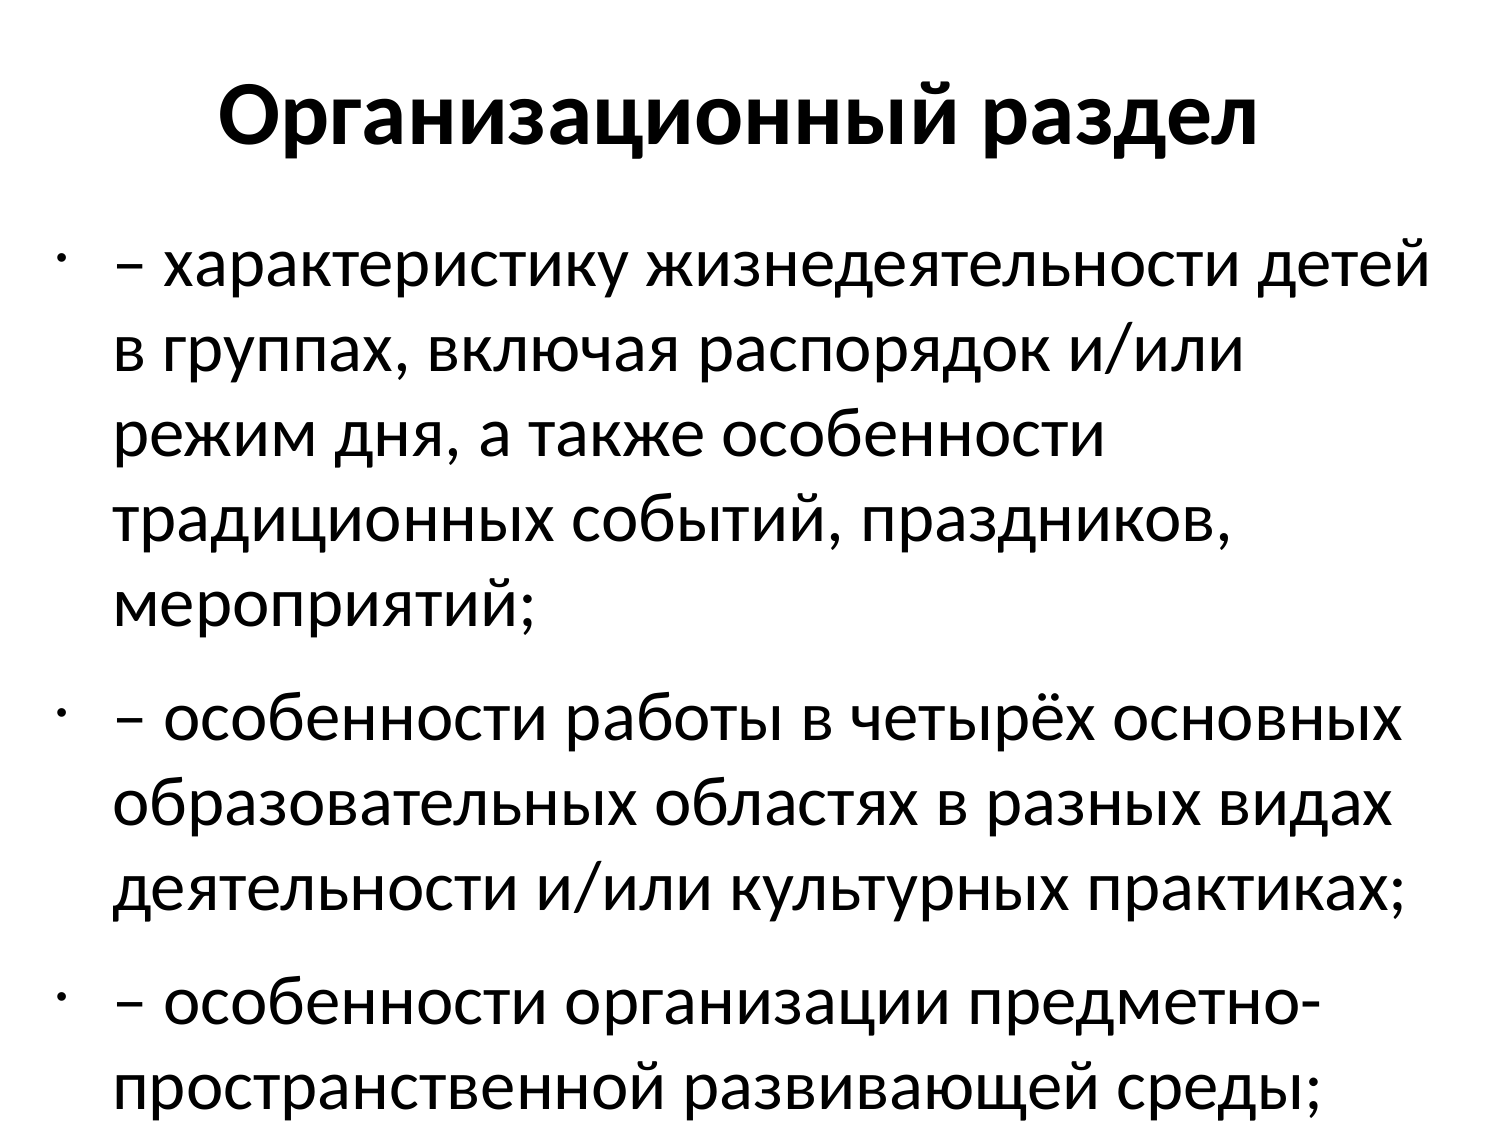

# Организационный раздел
– характеристику жизнедеятельности детей в группах, включая распорядок и/или режим дня, а также особенности традиционных событий, праздников, мероприятий;
– особенности работы в четырёх основных образовательных областях в разных видах деятельности и/или культурных практиках;
– особенности организации предметно-пространственной развивающей среды;
– характеристику основных принципов, методов и/или технологий реализации Программы, в том числе связанных с обеспечением адаптации детей в Организации (группе);
– способы и направления поддержки детской инициативы;
– особенности взаимодействия педагогического коллектива с семьями воспитанников.